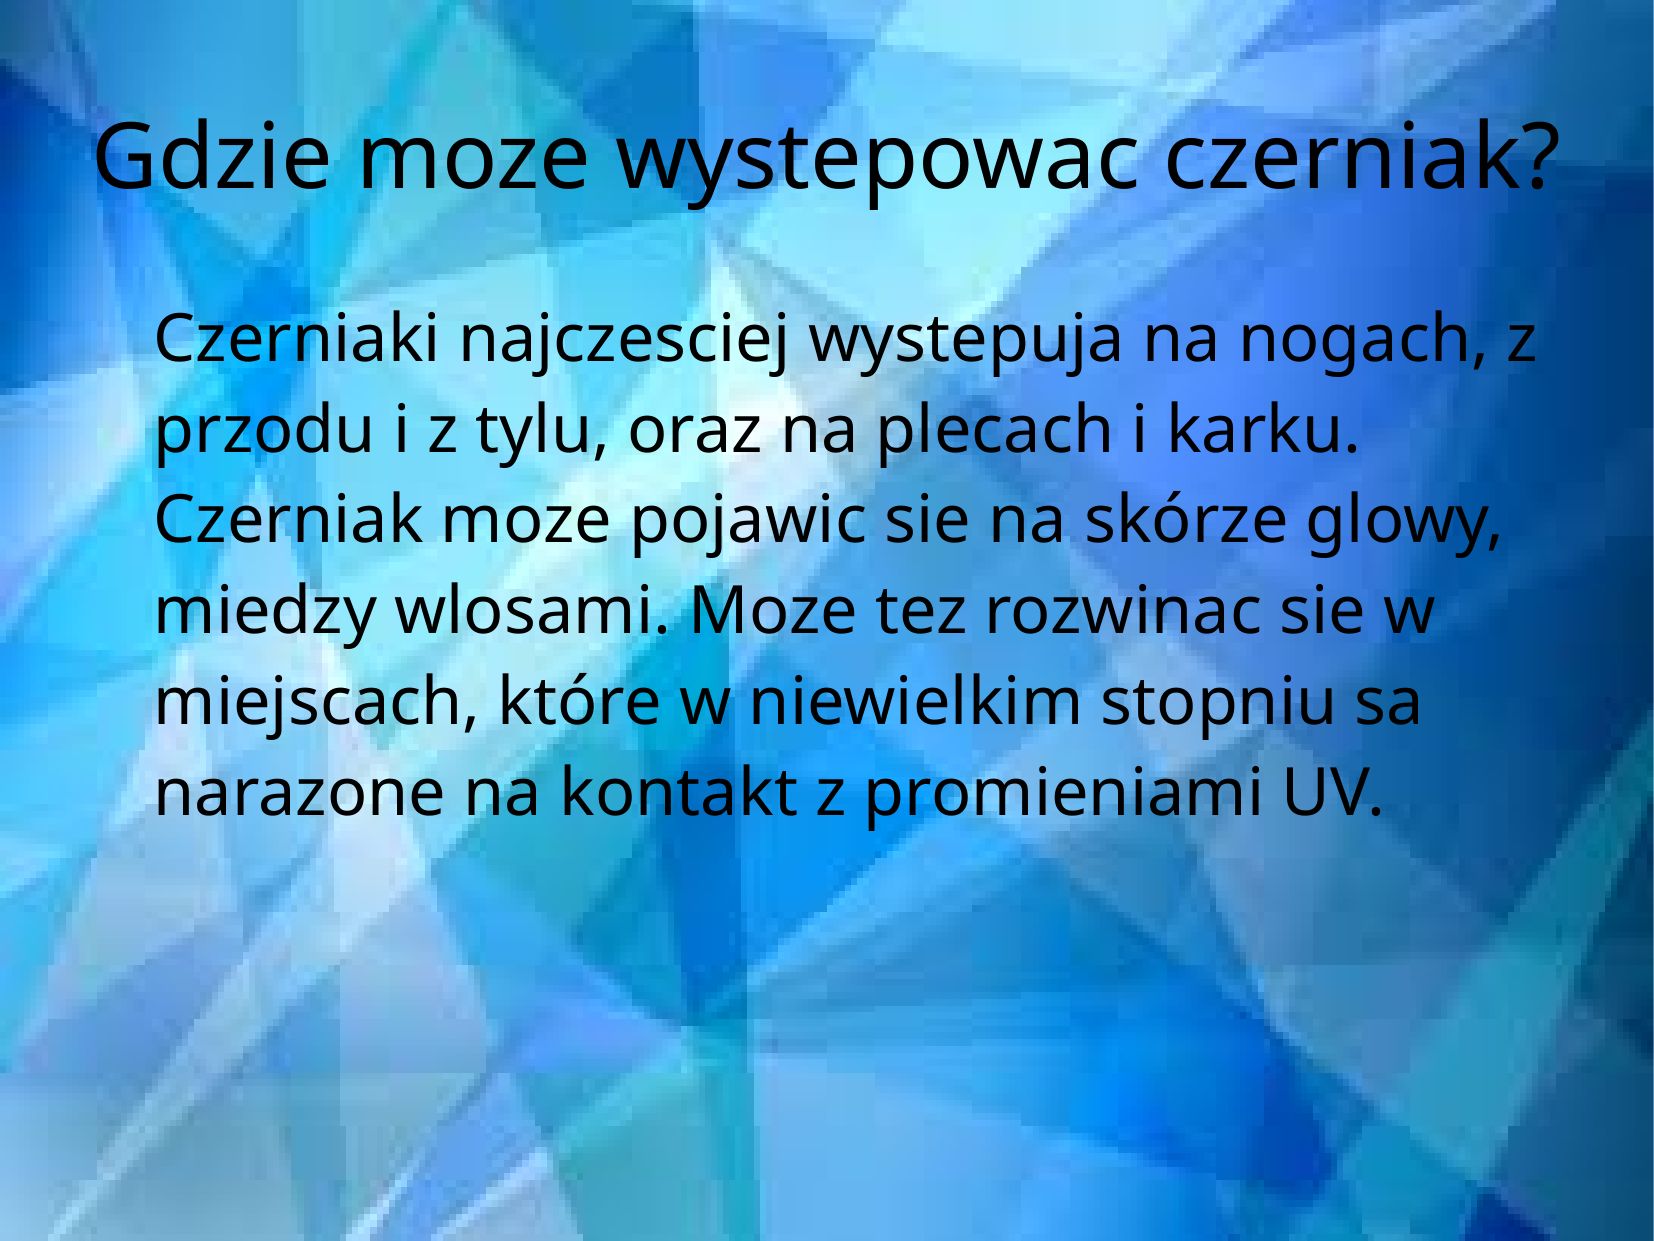

# Gdzie moze wystepowac czerniak?
Czerniaki najczesciej wystepuja na nogach, z przodu i z tylu, oraz na plecach i karku. Czerniak moze pojawic sie na skórze glowy, miedzy wlosami. Moze tez rozwinac sie w miejscach, które w niewielkim stopniu sa narazone na kontakt z promieniami UV.